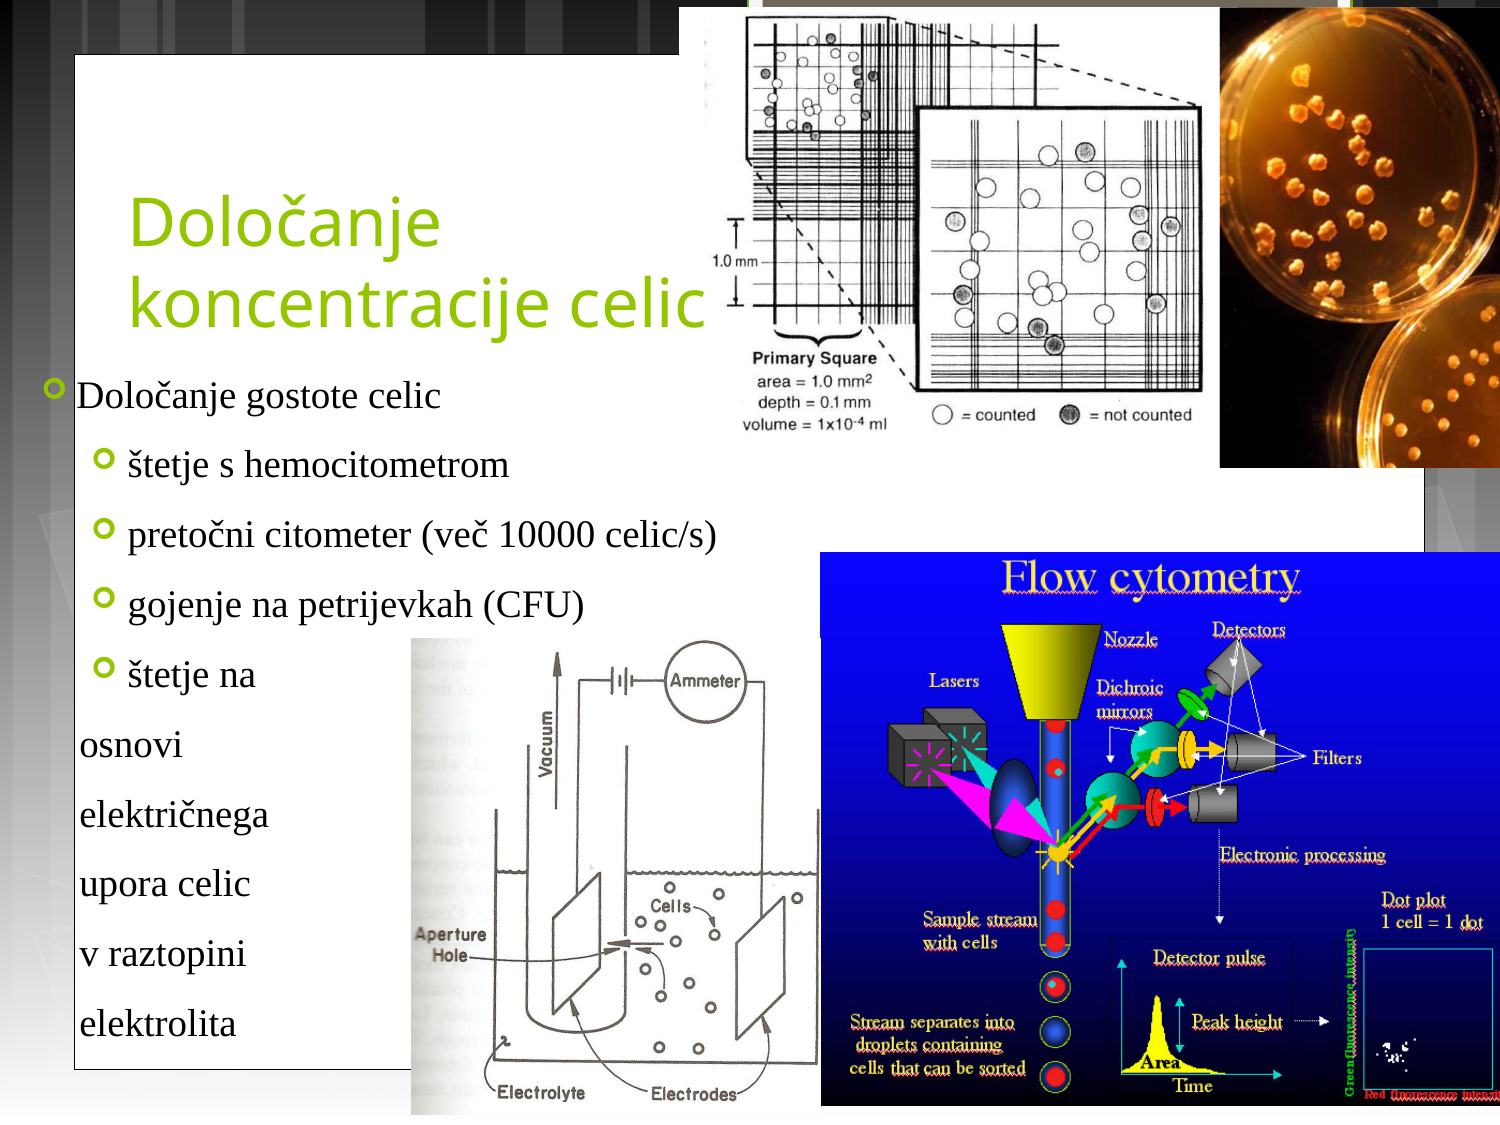

# Določanje koncentracije celic
Določanje gostote celic
štetje s hemocitometrom
pretočni citometer (več 10000 celic/s)
gojenje na petrijevkah (CFU)
štetje na
osnovi
električnega
upora celic
v raztopini
elektrolita